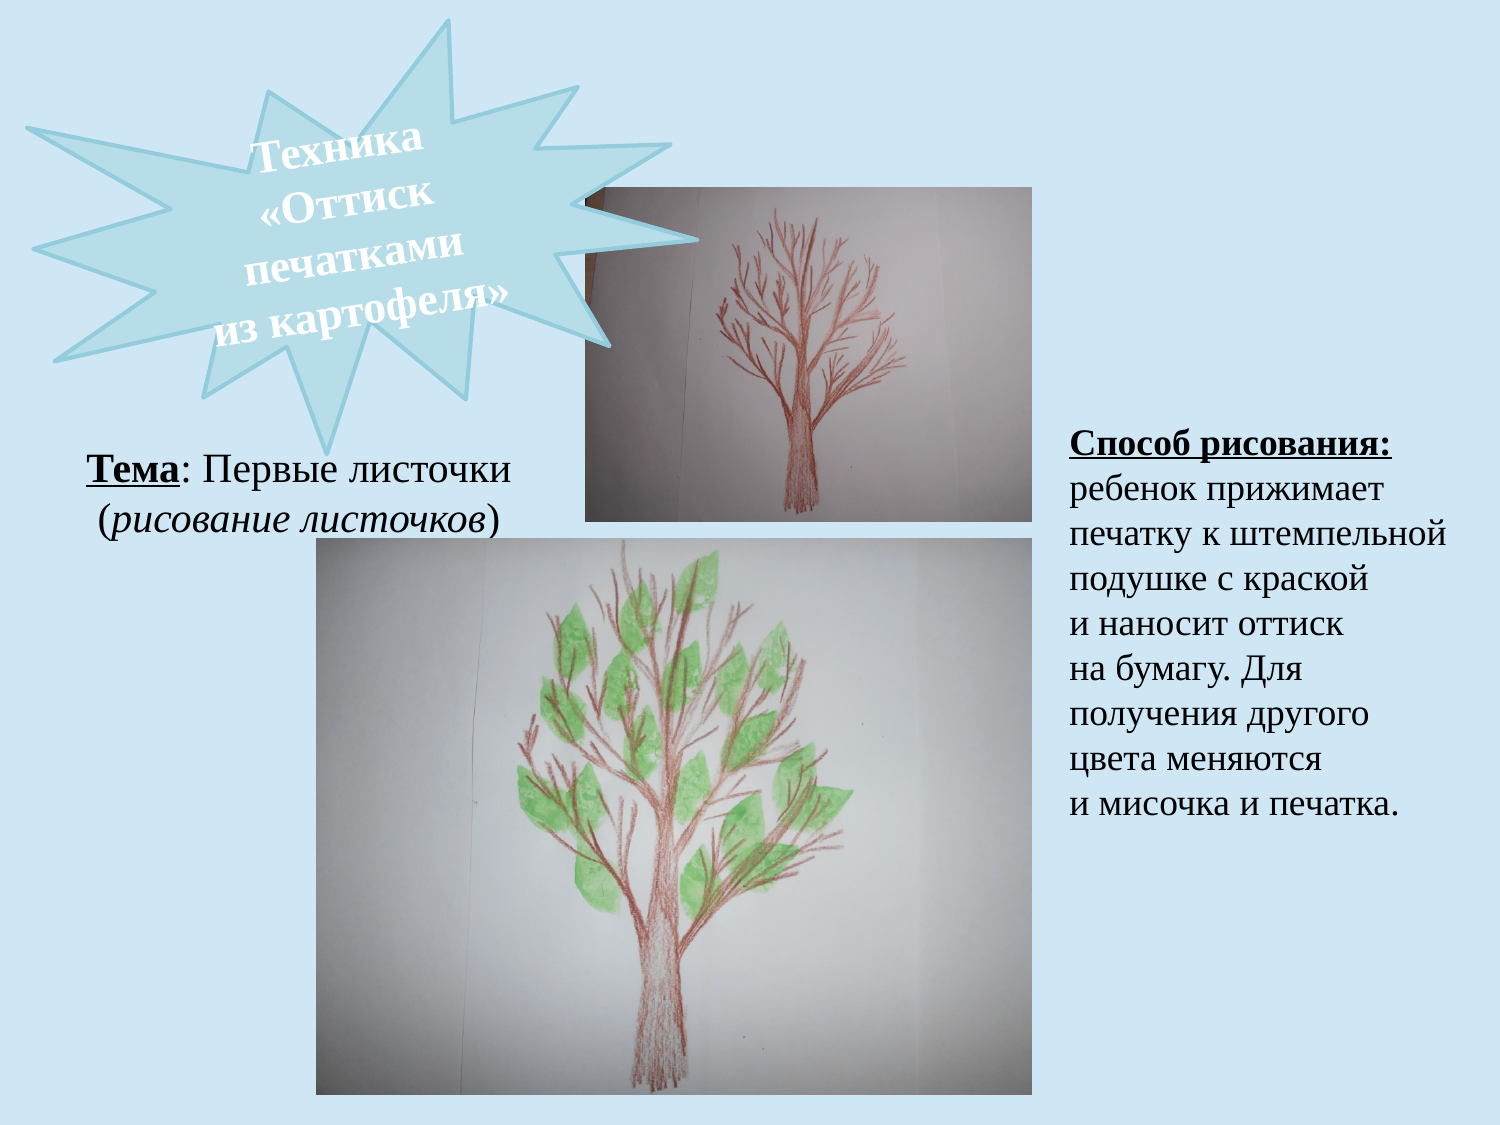

Техника
«Оттиск печатками из картофеля»
Способ рисования:
ребенок прижимает печатку к штемпельной подушке с краской и наносит оттиск на бумагу. Для получения другого цвета меняются и мисочка и печатка.
# Тема: Первые листочки (рисование листочков)